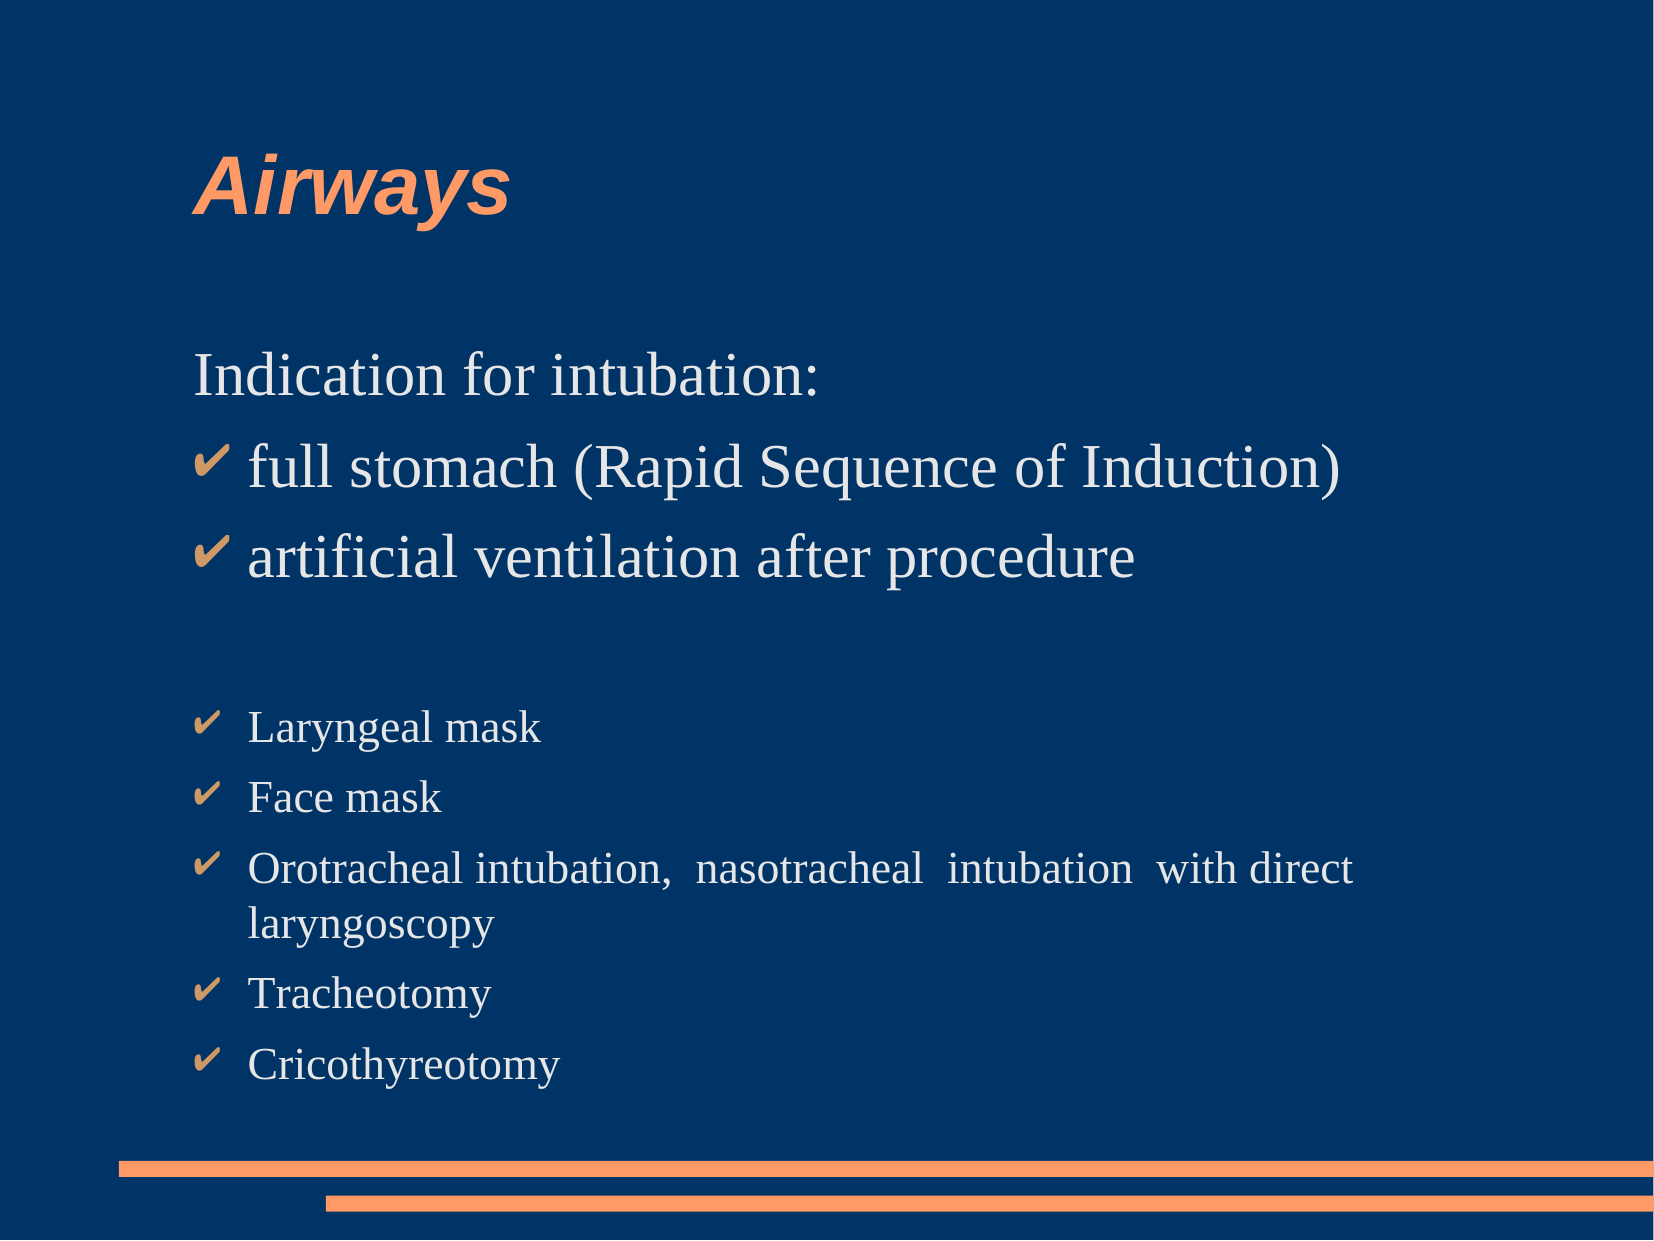

# Airways
Indication for intubation:
full stomach (Rapid Sequence of Induction)
artificial ventilation after procedure
Laryngeal mask
Face mask
Orotracheal intubation, nasotracheal intubation with direct laryngoscopy
Tracheotomy
Cricothyreotomy